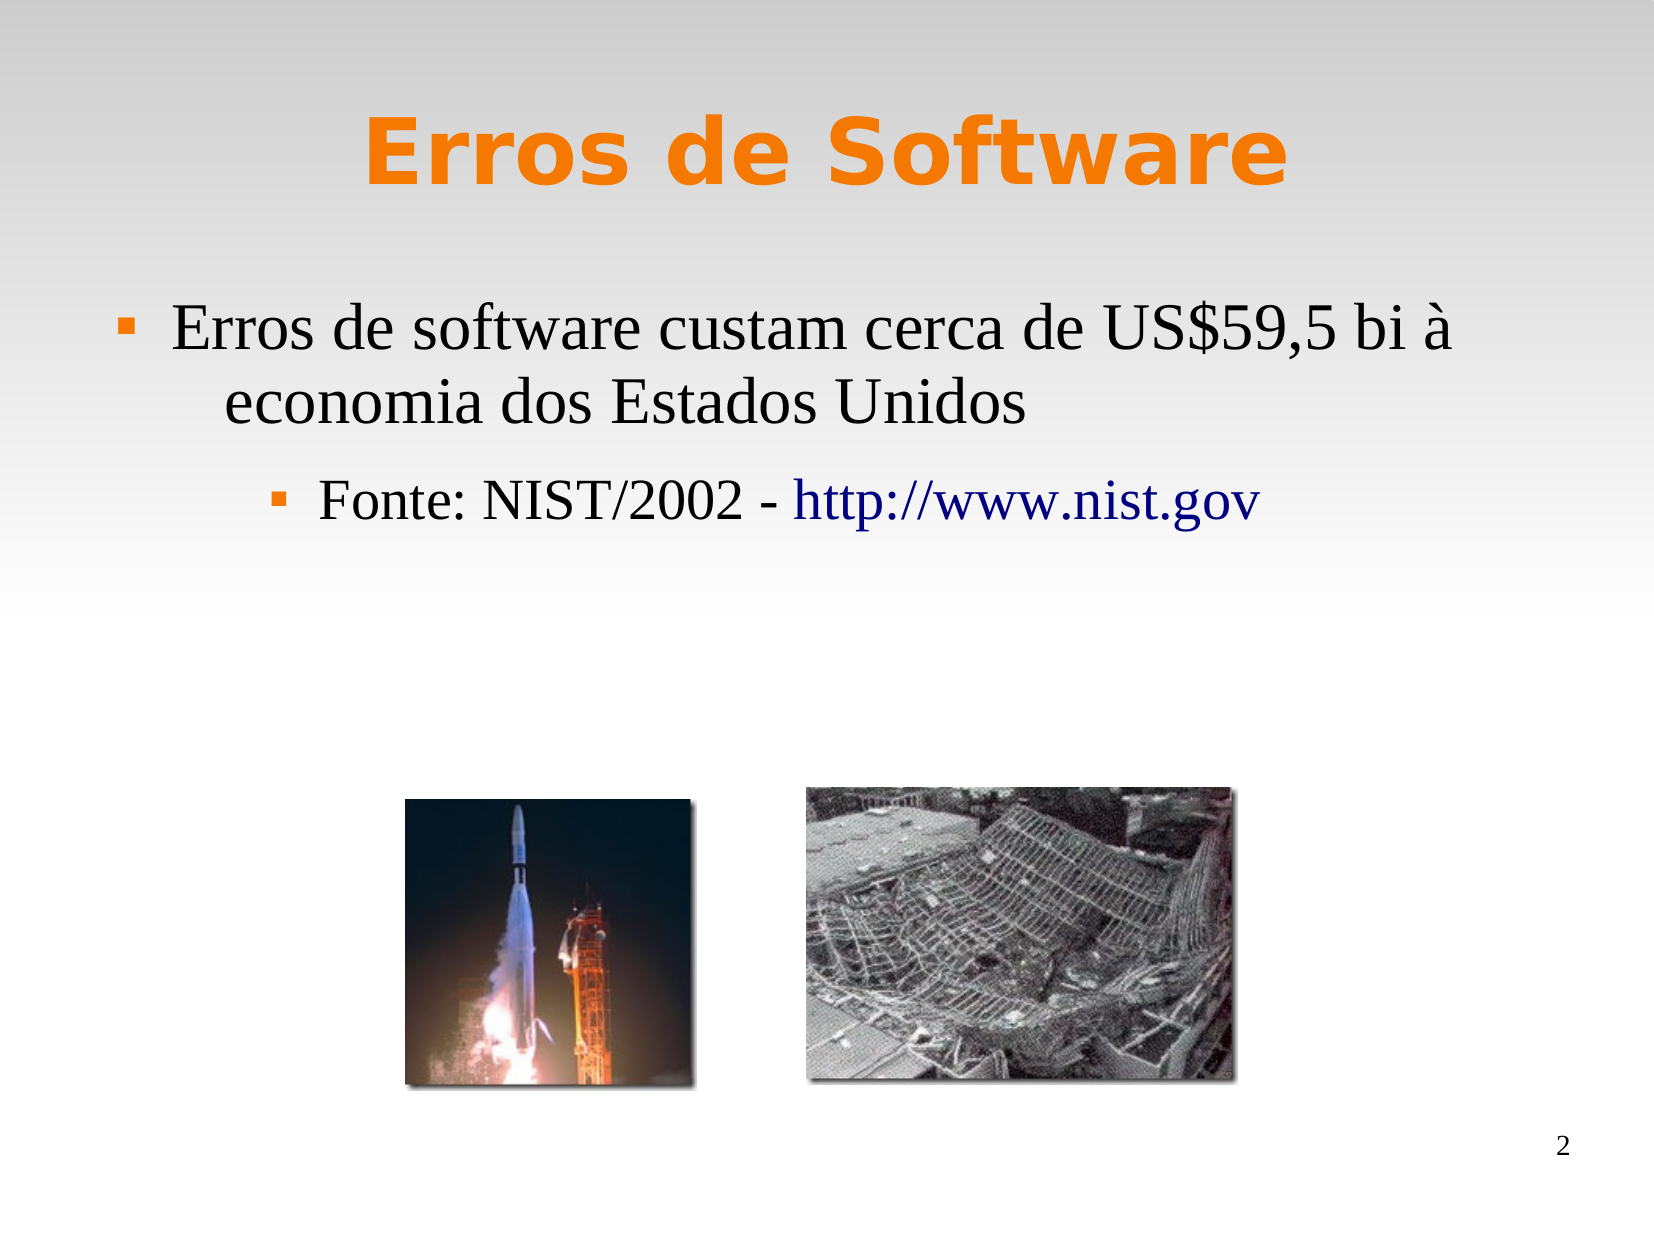

# Erros de Software
Erros de software custam cerca de US$59,5 bi à economia dos Estados Unidos
Fonte: NIST/2002 - http://www.nist.gov
2